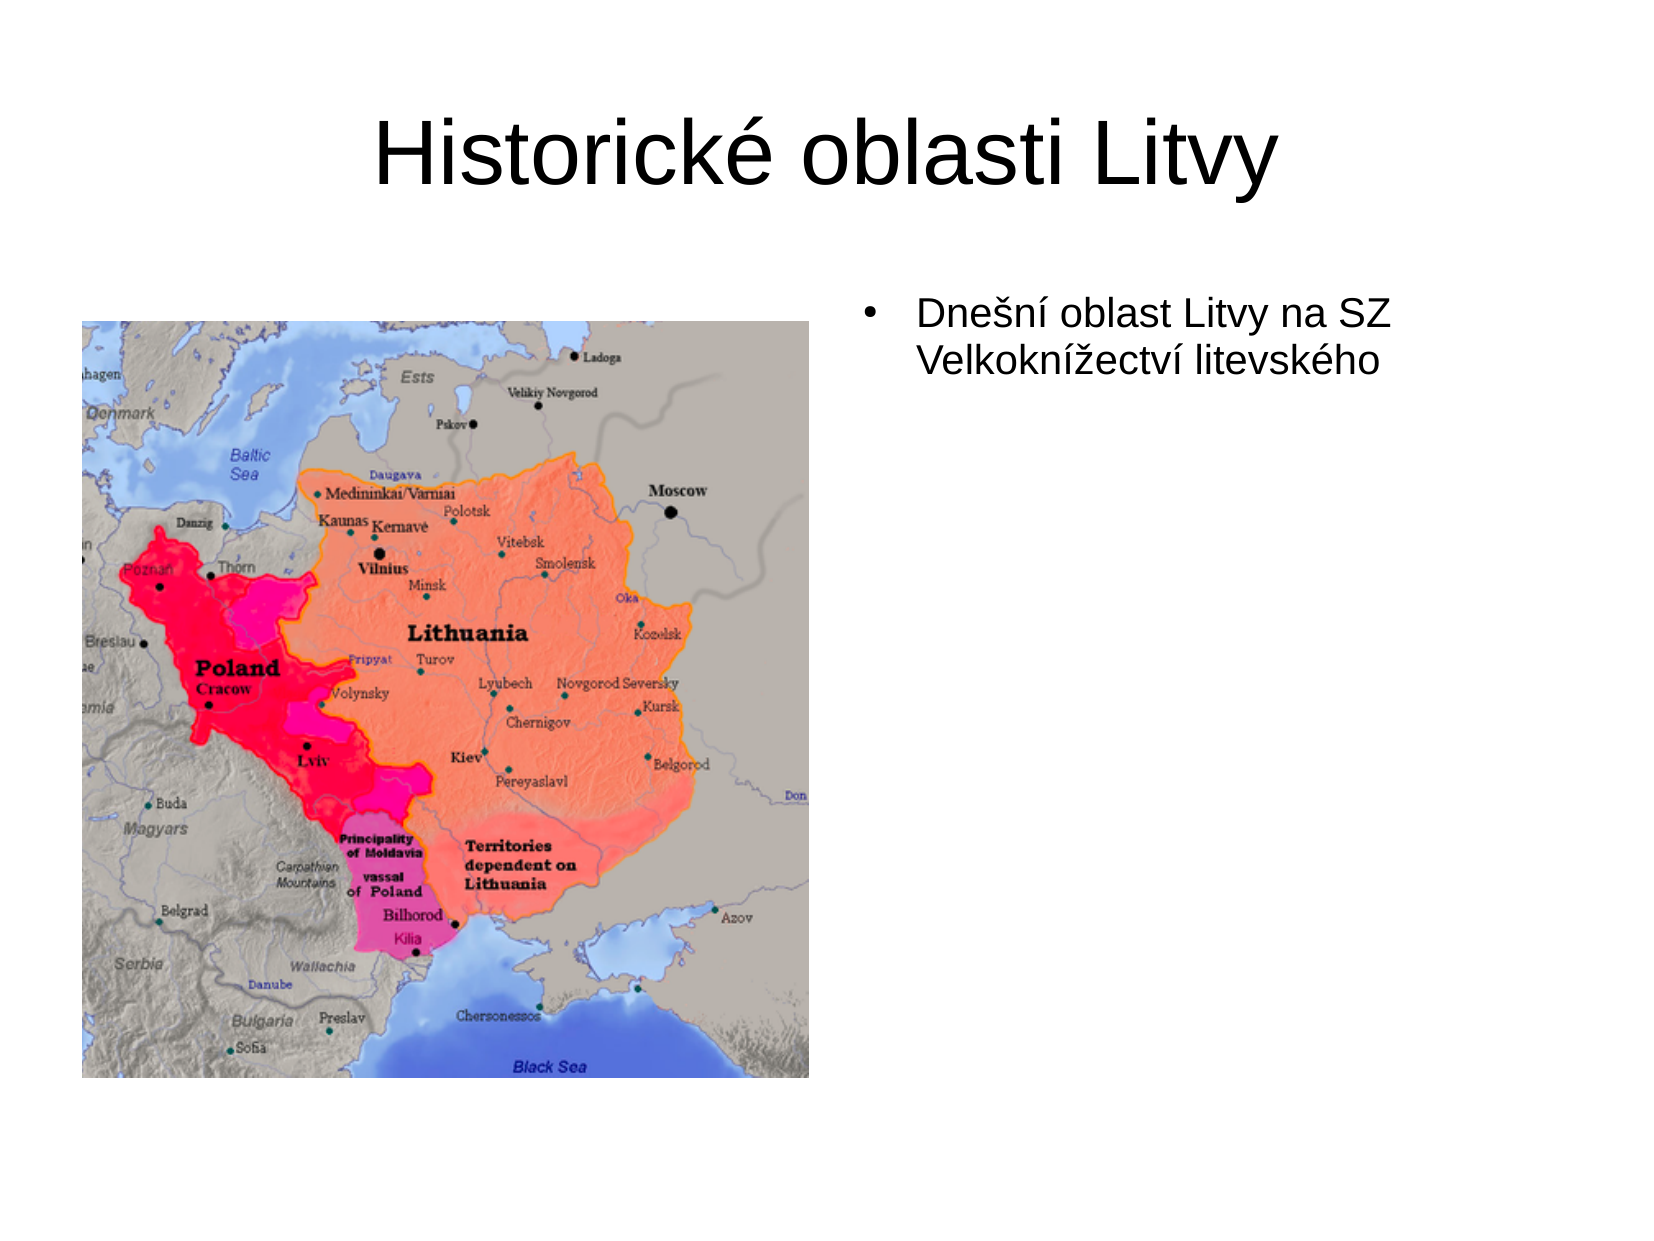

# Historické oblasti Litvy
Dnešní oblast Litvy na SZ Velkoknížectví litevského